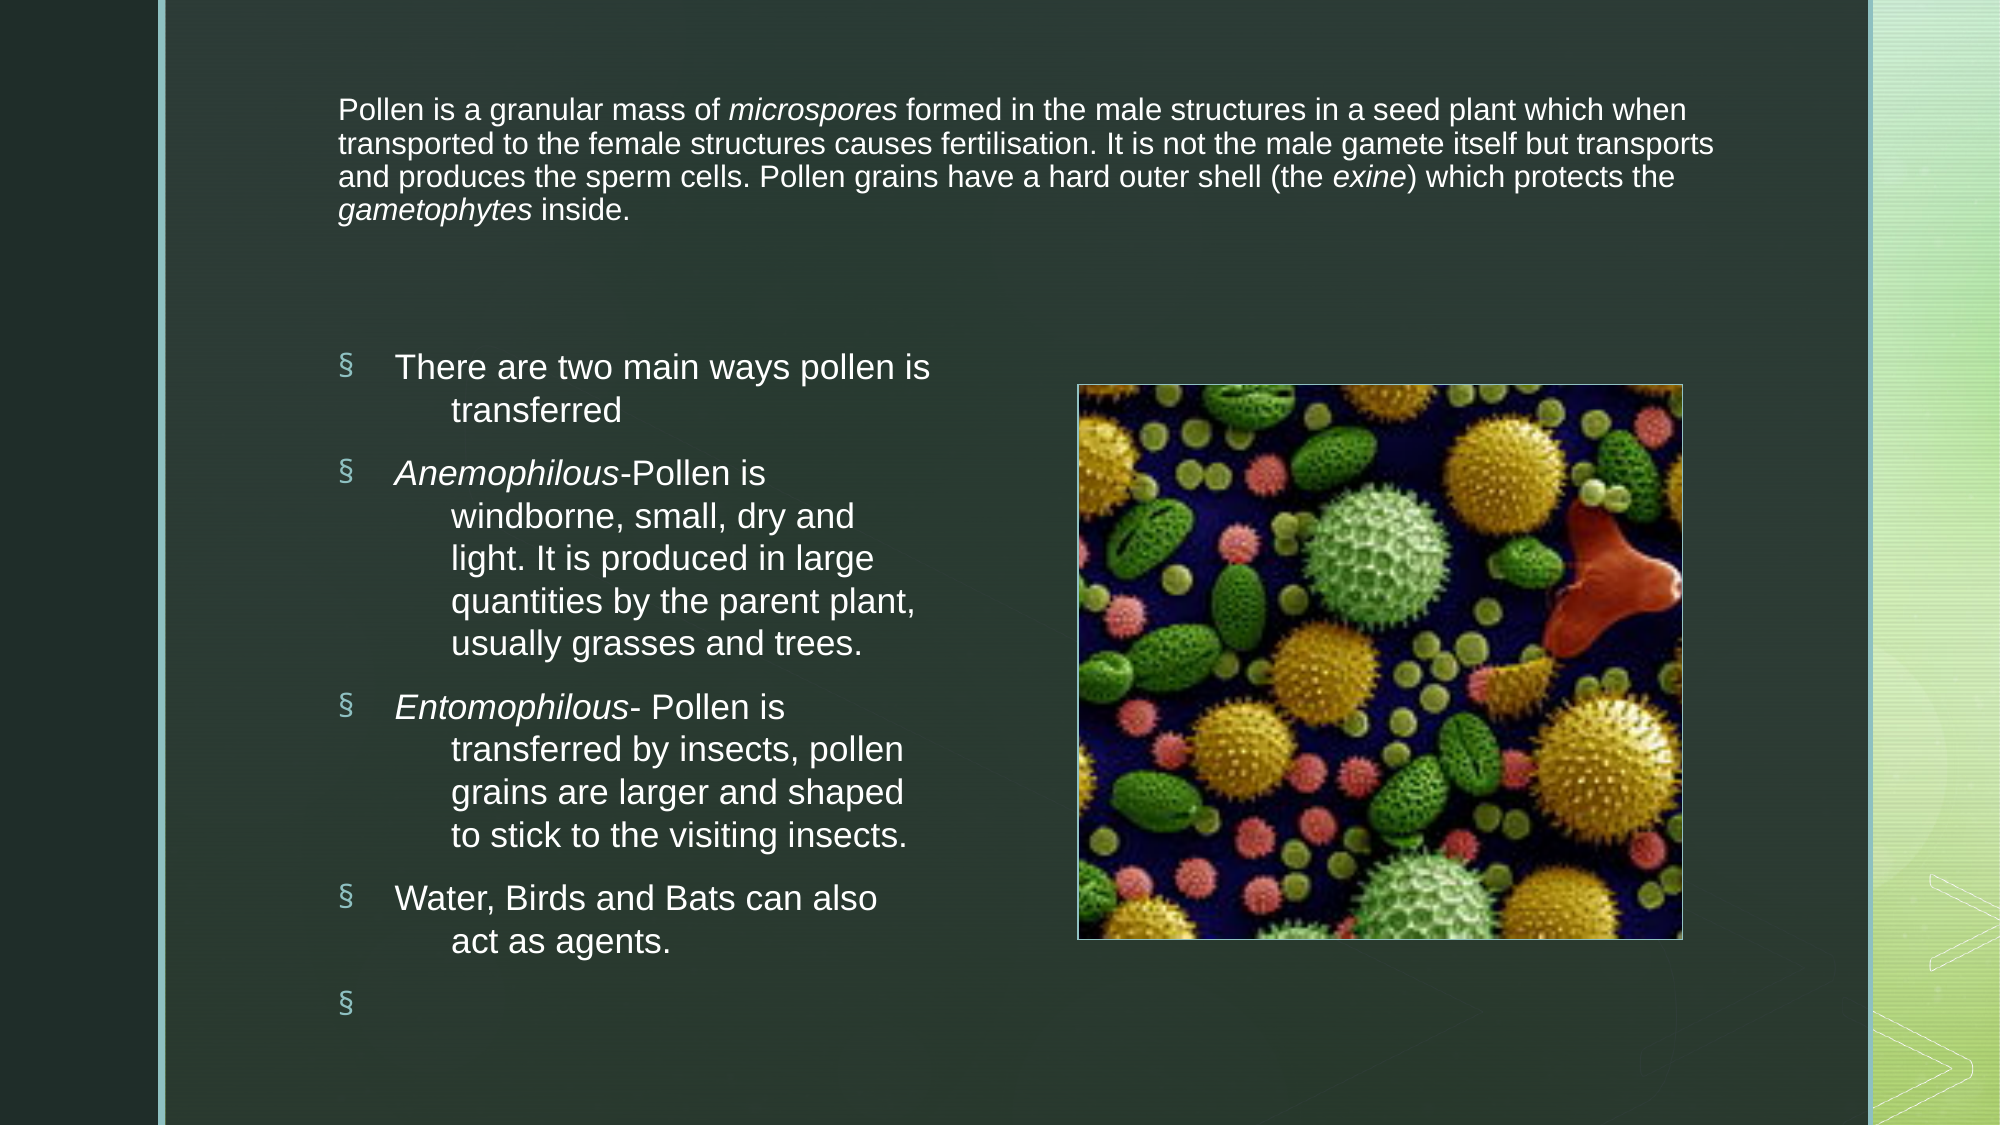

# Pollen is a granular mass of microspores formed in the male structures in a seed plant which when transported to the female structures causes fertilisation. It is not the male gamete itself but transports and produces the sperm cells. Pollen grains have a hard outer shell (the exine) which protects the gametophytes inside.
There are two main ways pollen is transferred
Anemophilous-Pollen is windborne, small, dry and light. It is produced in large quantities by the parent plant, usually grasses and trees.
Entomophilous- Pollen is transferred by insects, pollen grains are larger and shaped to stick to the visiting insects.
Water, Birds and Bats can also act as agents.